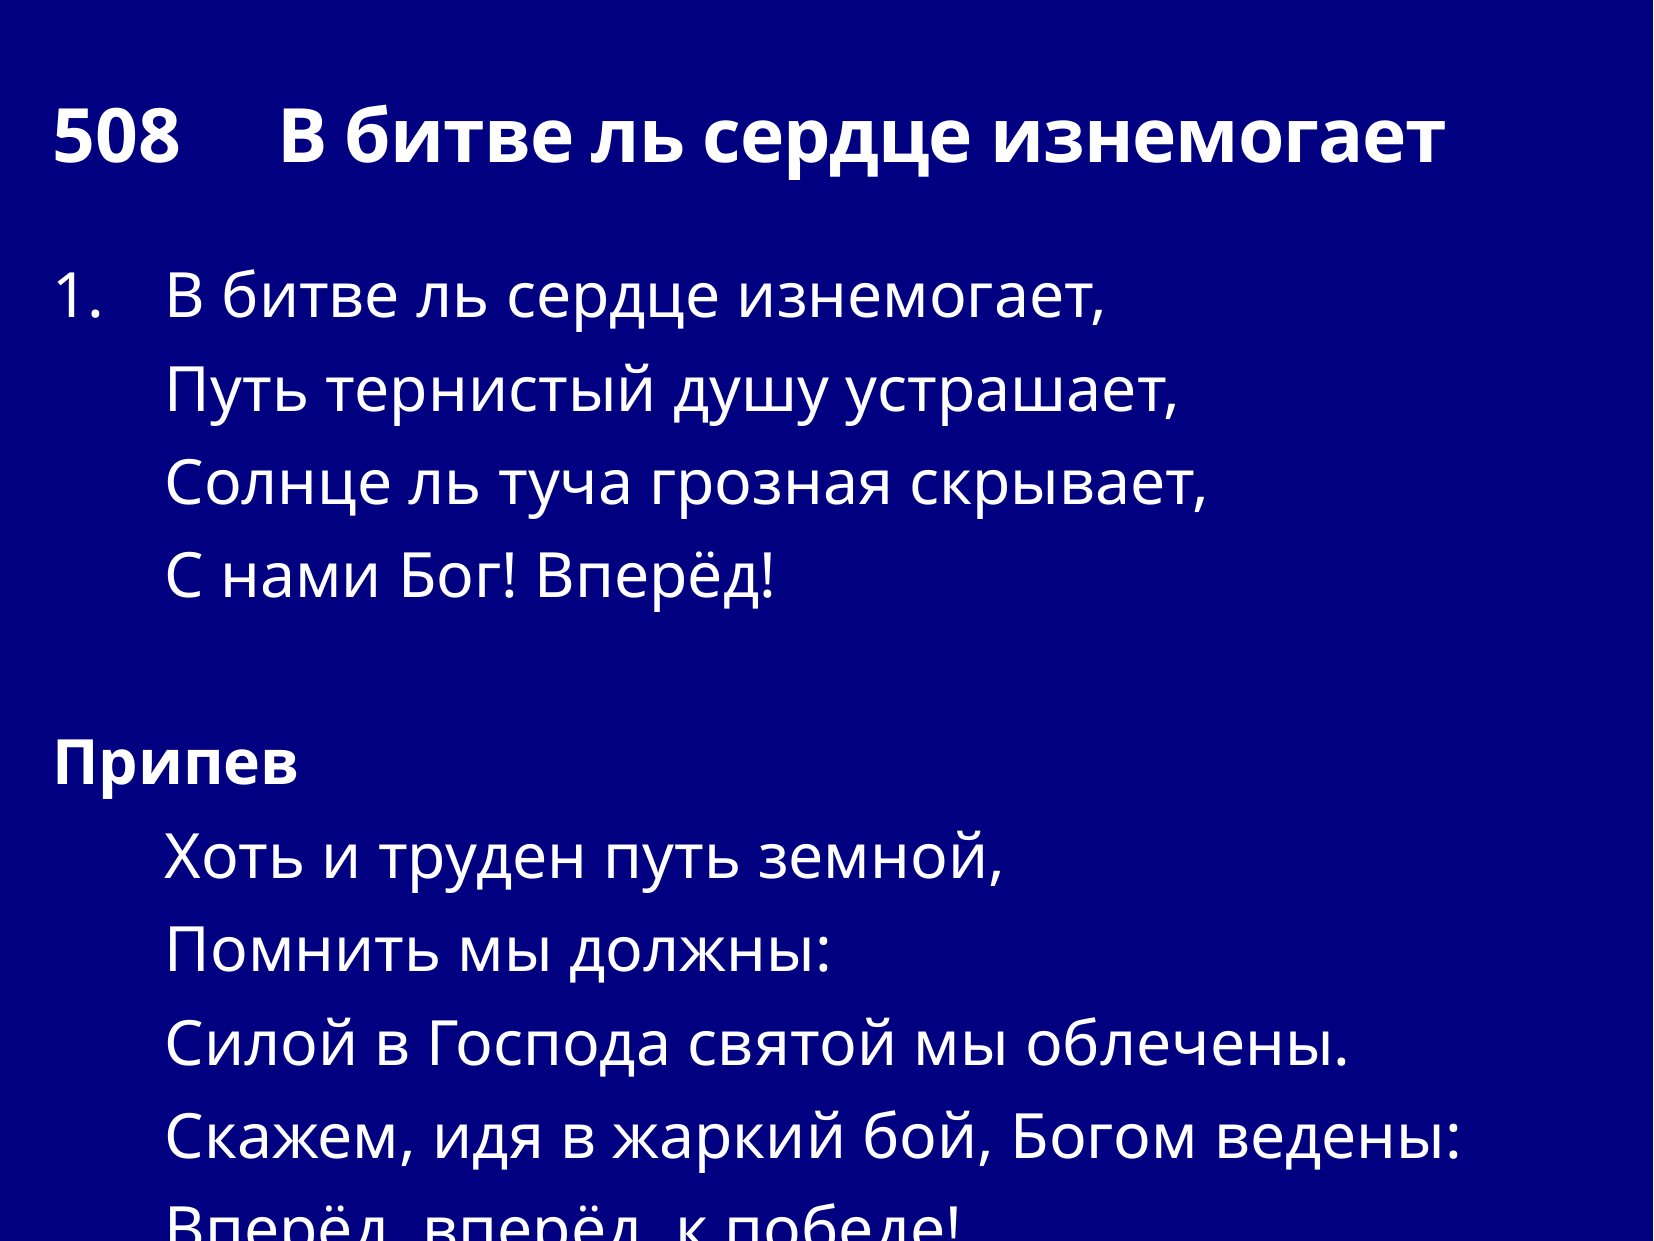

508	В битве ль сердце изнемогает
1.	В битве ль сердце изнемогает,
	Путь тернистый душу устрашает,
	Солнце ль туча грозная скрывает,
	С нами Бог! Вперёд!
Припев
	Хоть и труден путь земной,
	Помнить мы должны:
	Силой в Господа святой мы облечены.
	Скажем, идя в жаркий бой, Богом ведены:
	Вперёд, вперёд, к победе!